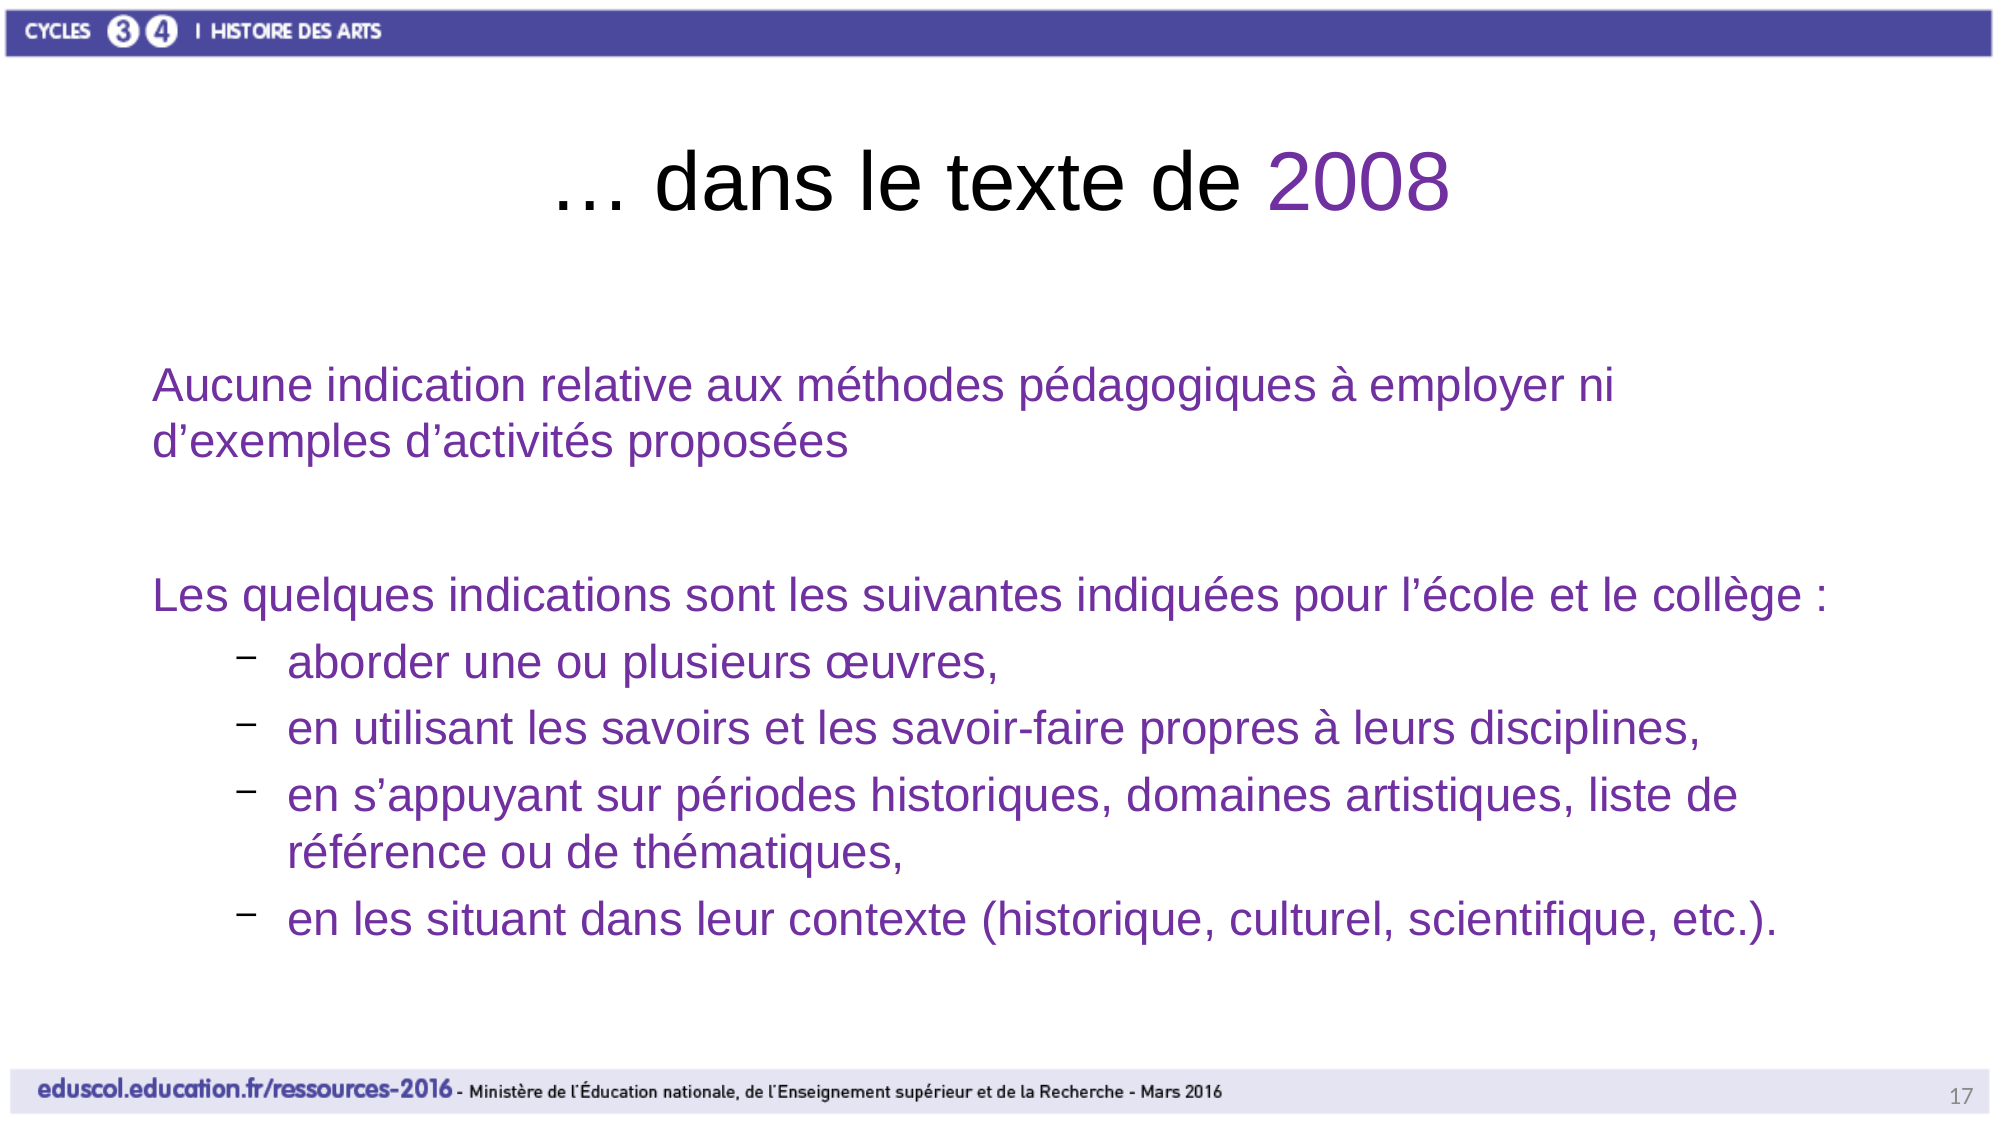

# … dans le texte de 2008
Aucune indication relative aux méthodes pédagogiques à employer ni d’exemples d’activités proposées
Les quelques indications sont les suivantes indiquées pour l’école et le collège :
aborder une ou plusieurs œuvres,
en utilisant les savoirs et les savoir-faire propres à leurs disciplines,
en s’appuyant sur périodes historiques, domaines artistiques, liste de référence ou de thématiques,
en les situant dans leur contexte (historique, culturel, scientifique, etc.).